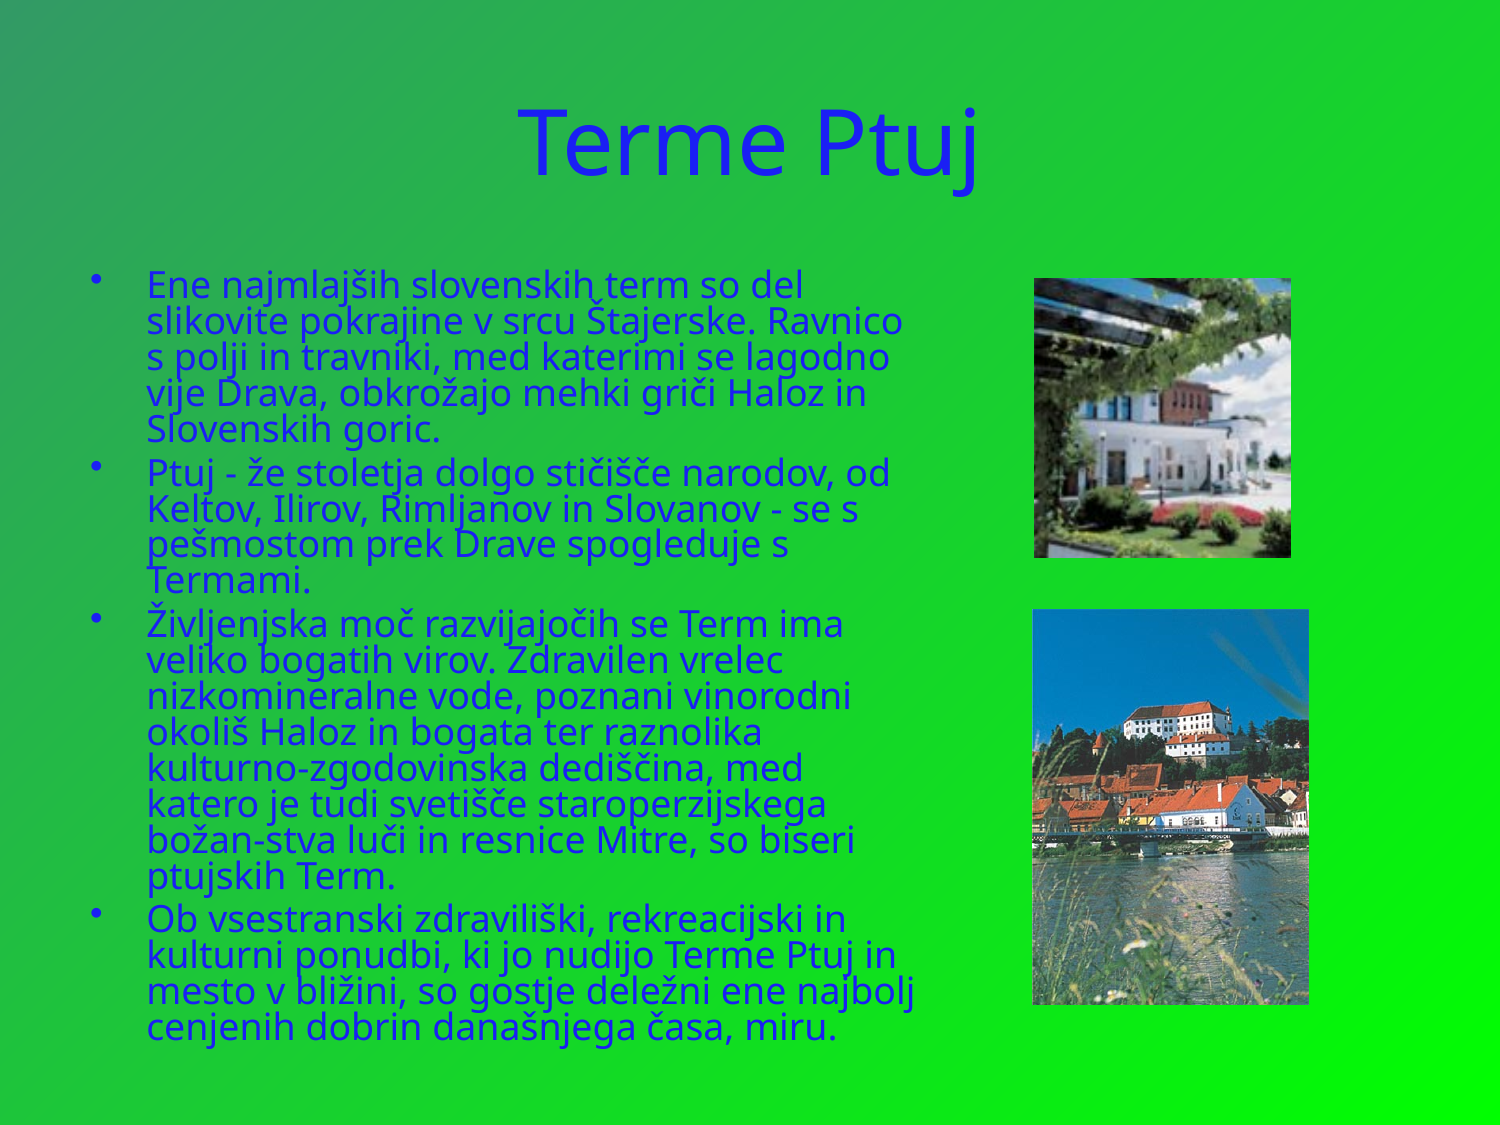

# Terme Ptuj
Ene najmlajših slovenskih term so del slikovite pokrajine v srcu Štajerske. Ravnico s polji in travniki, med katerimi se lagodno vije Drava, obkrožajo mehki griči Haloz in Slovenskih goric.
Ptuj - že stoletja dolgo stičišče narodov, od Keltov, Ilirov, Rimljanov in Slovanov - se s pešmostom prek Drave spogleduje s Termami.
Življenjska moč razvijajočih se Term ima veliko bogatih virov. Zdravilen vrelec nizkomineralne vode, poznani vinorodni okoliš Haloz in bogata ter raznolika kulturno-zgodovinska dediščina, med katero je tudi svetišče staroperzijskega božan-stva luči in resnice Mitre, so biseri ptujskih Term.
Ob vsestranski zdraviliški, rekreacijski in kulturni ponudbi, ki jo nudijo Terme Ptuj in mesto v bližini, so gostje deležni ene najbolj cenjenih dobrin današnjega časa, miru.